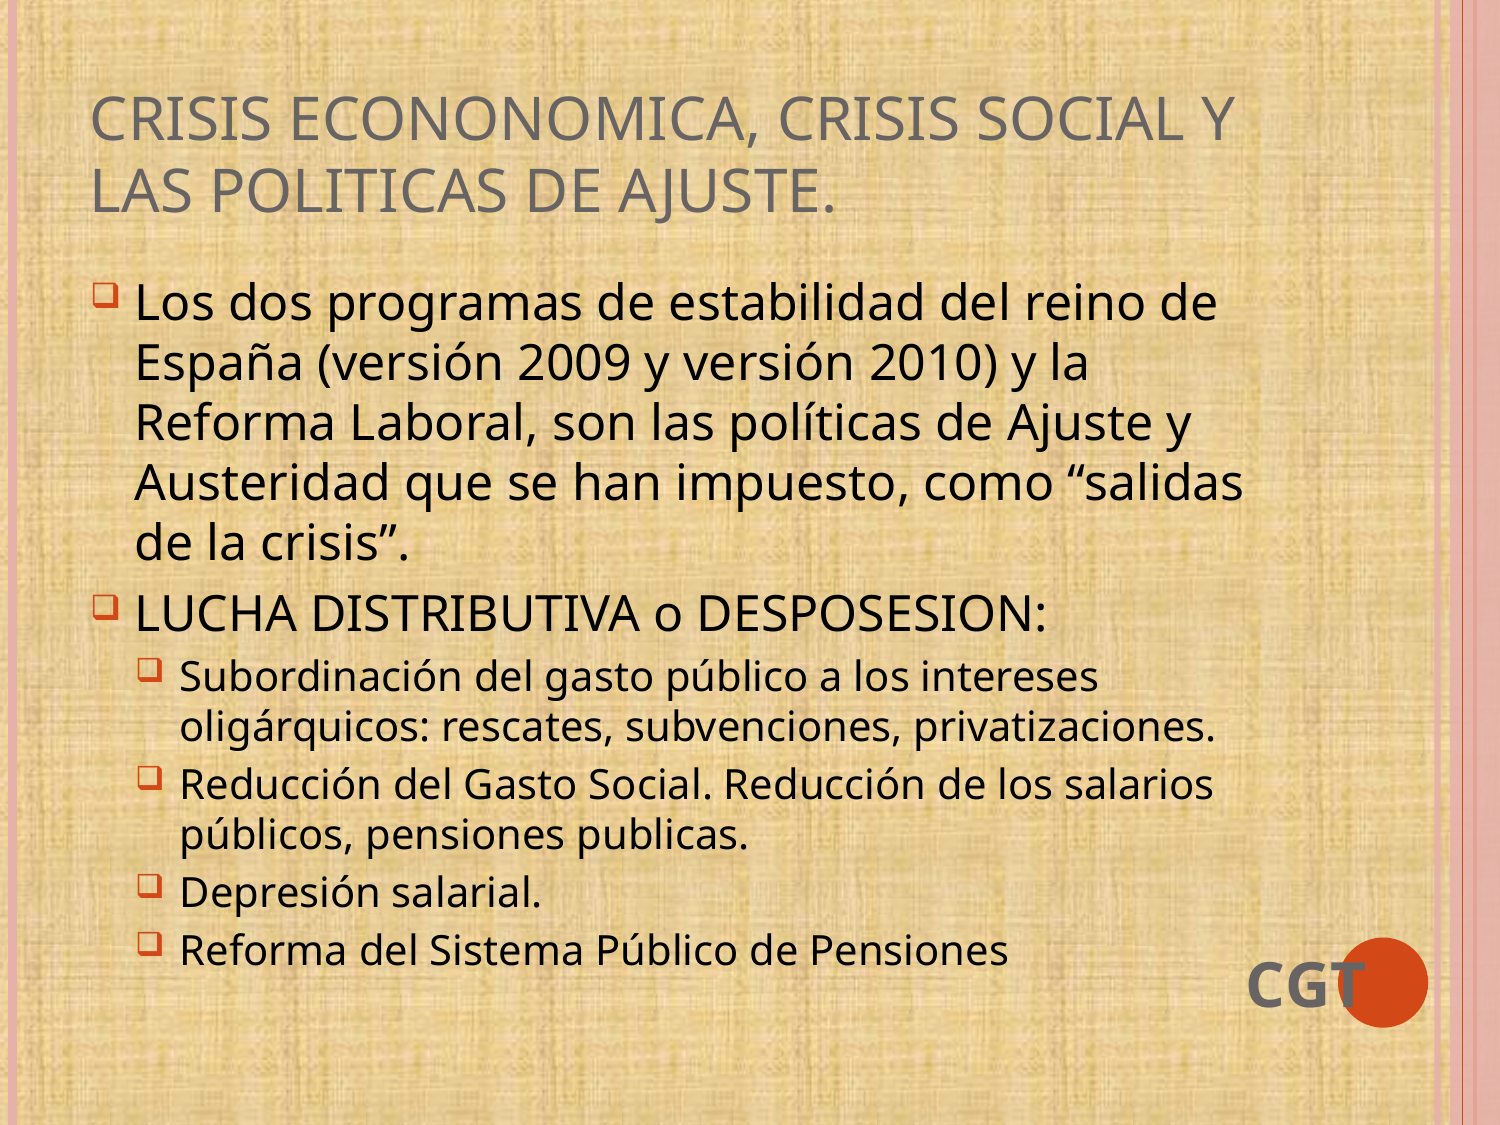

# CRISIS ECONONOMICA, CRISIS SOCIAL Y LAS POLITICAS DE AJUSTE.
Los dos programas de estabilidad del reino de España (versión 2009 y versión 2010) y la Reforma Laboral, son las políticas de Ajuste y Austeridad que se han impuesto, como “salidas de la crisis”.
LUCHA DISTRIBUTIVA o DESPOSESION:
Subordinación del gasto público a los intereses oligárquicos: rescates, subvenciones, privatizaciones.
Reducción del Gasto Social. Reducción de los salarios públicos, pensiones publicas.
Depresión salarial.
Reforma del Sistema Público de Pensiones
CGT